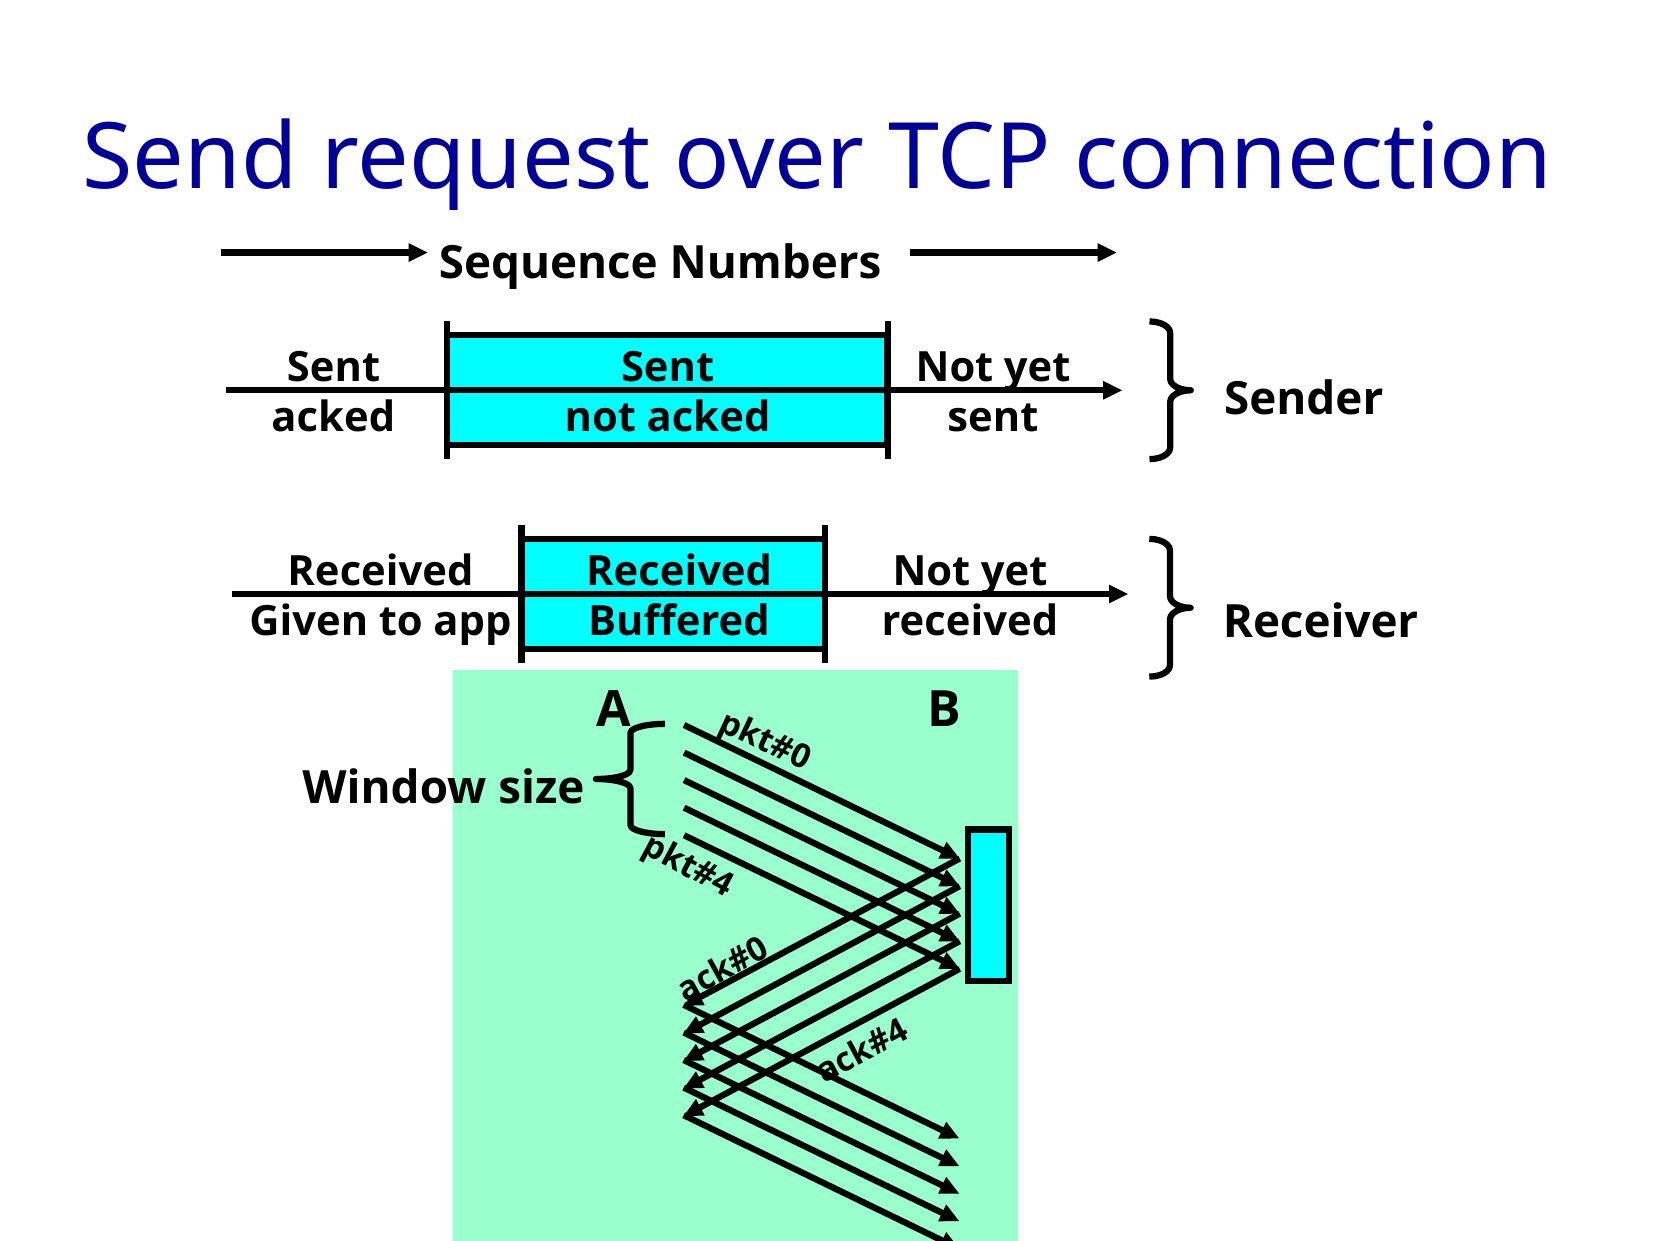

# Send request over TCP connection
Sequence Numbers
Sent
acked
Sent
not acked
Not yet
sent
Sender
Received
Given to app
Received
Buffered
Not yet
received
Receiver
A
B
pkt#0
pkt#4
Window size
ack#0
ack#4